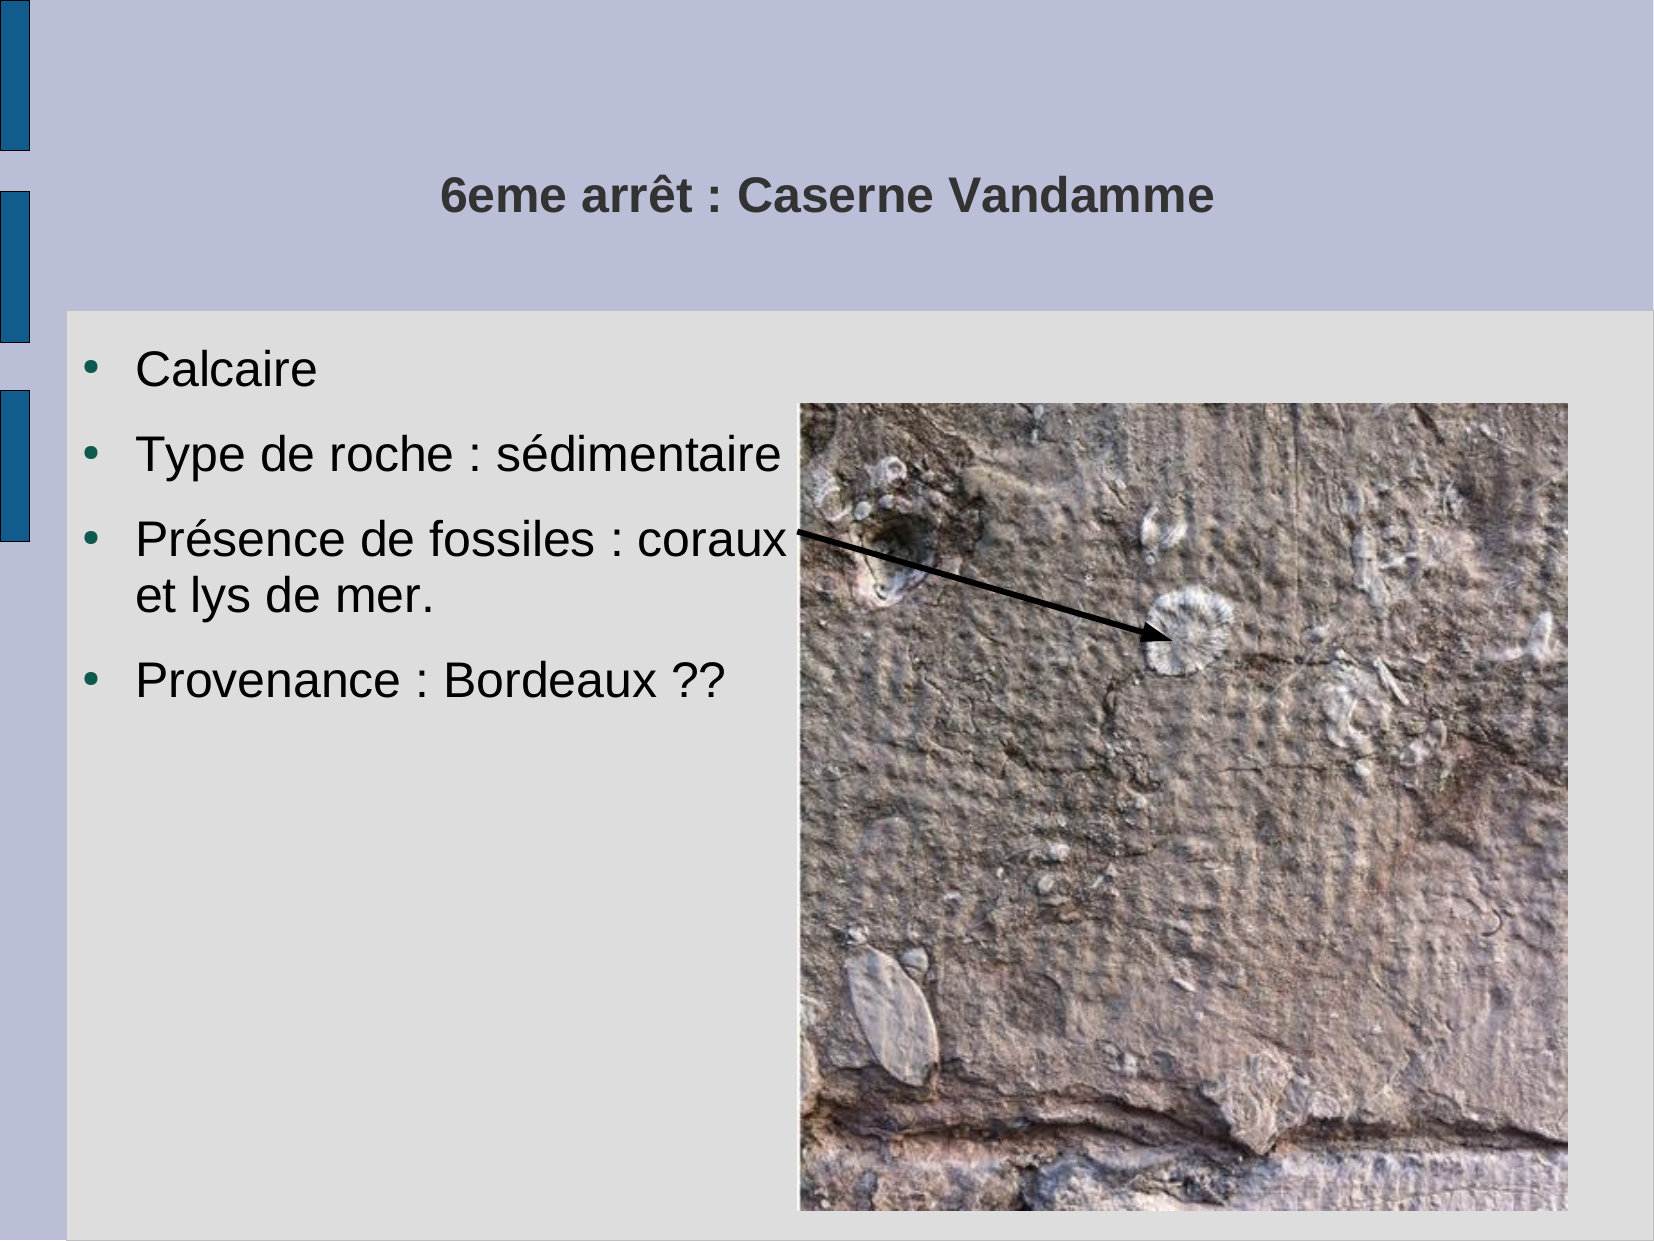

# 6eme arrêt : Caserne Vandamme
Calcaire
Type de roche : sédimentaire
Présence de fossiles : coraux et lys de mer.
Provenance : Bordeaux ??